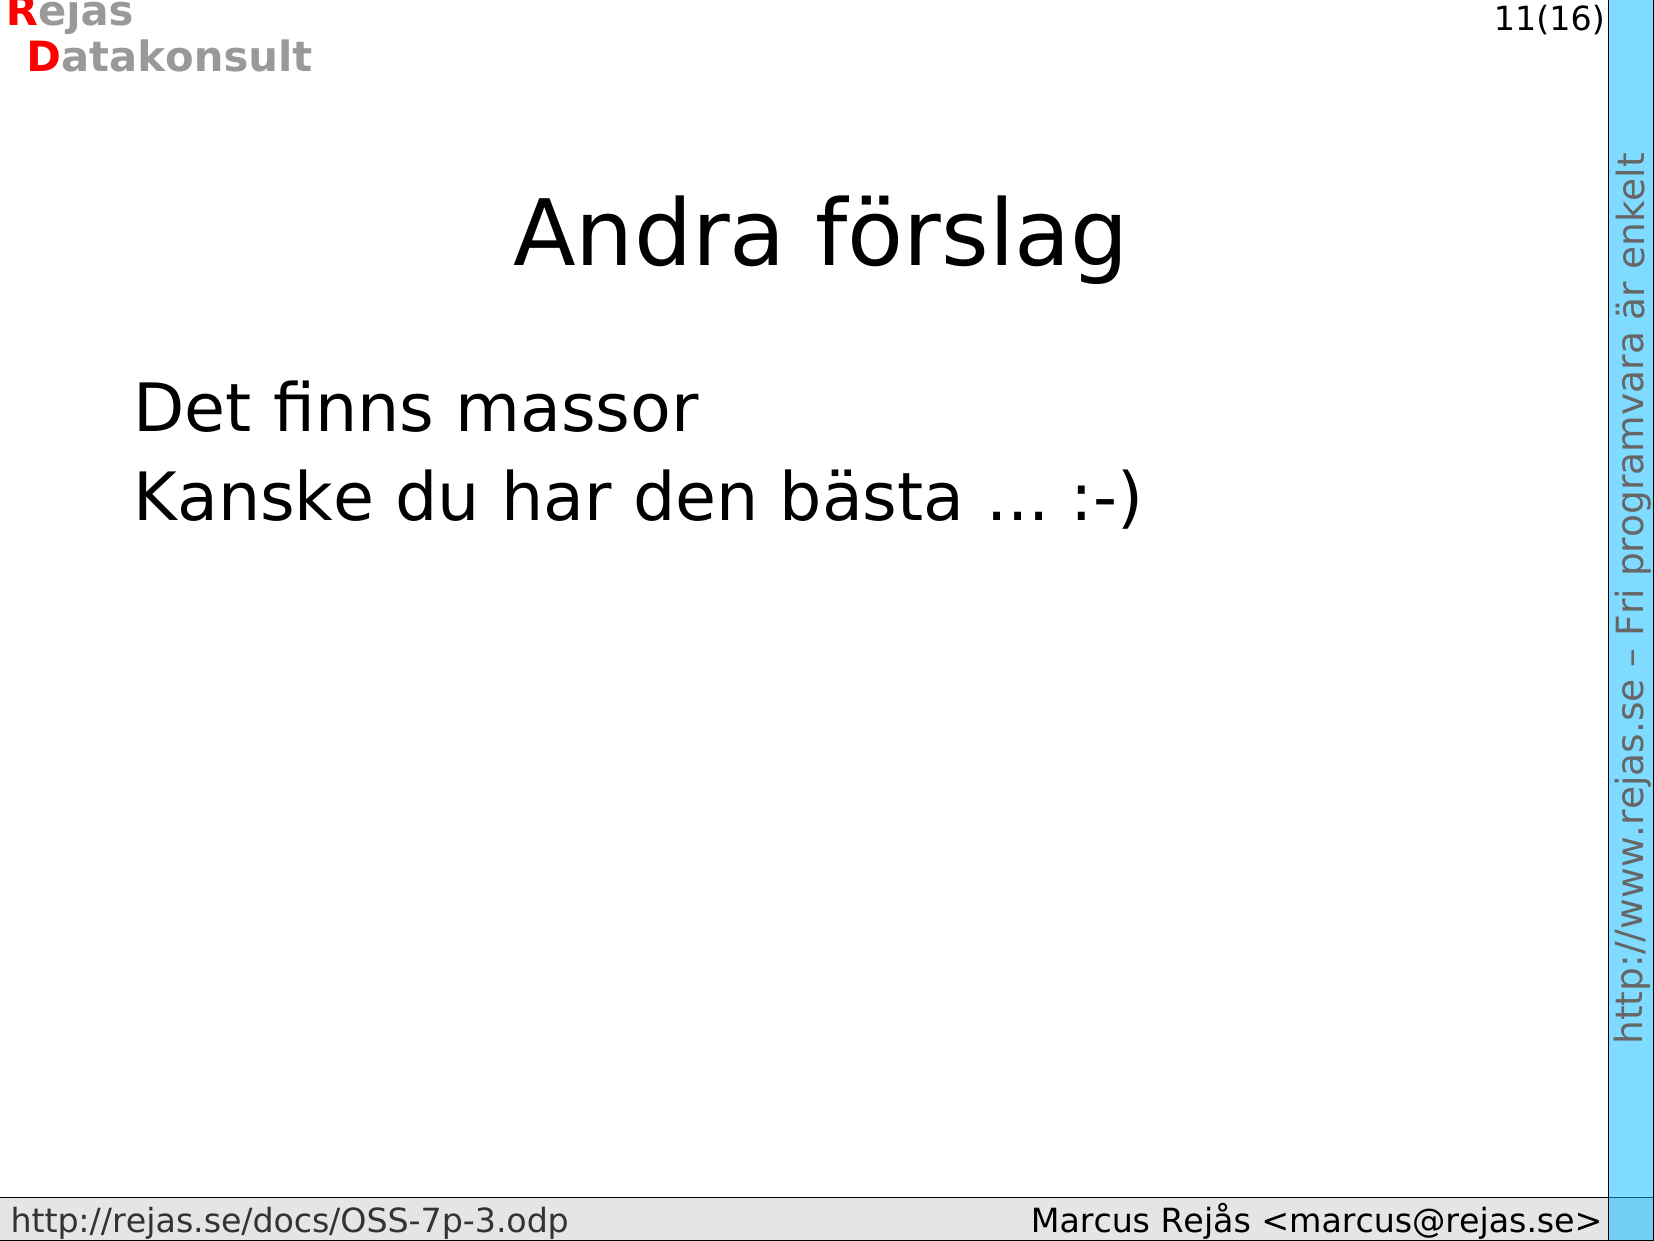

# Andra förslag
Det finns massor
Kanske du har den bästa ... :-)